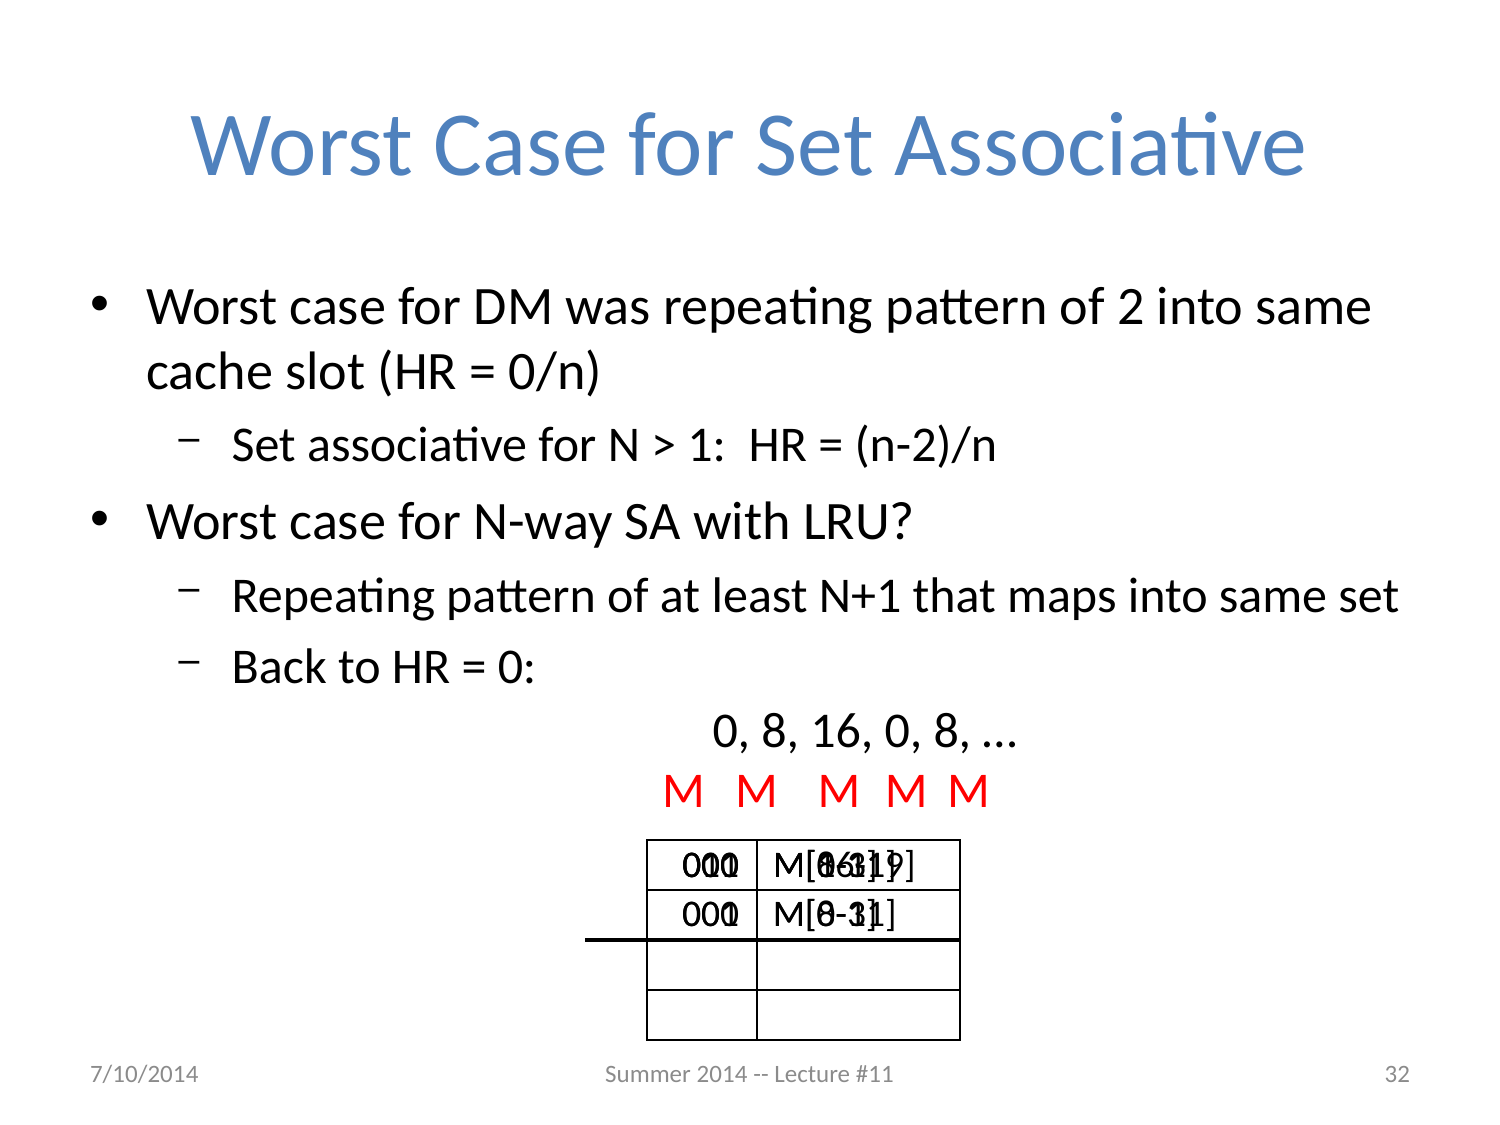

# Worst Case for Set Associative
Worst case for DM was repeating pattern of 2 into same cache slot (HR = 0/n)
Set associative for N > 1: HR = (n-2)/n
Worst case for N-way SA with LRU?
Repeating pattern of at least N+1 that maps into same set
Back to HR = 0:
0, 8, 16, 0, 8, …
M
M
M
M
M
001 M[8-11]
000 M[0-3]
010 M[16-19]
001 M[8-11]
000 M[0-3]
7/10/2014
Summer 2014 -- Lecture #11